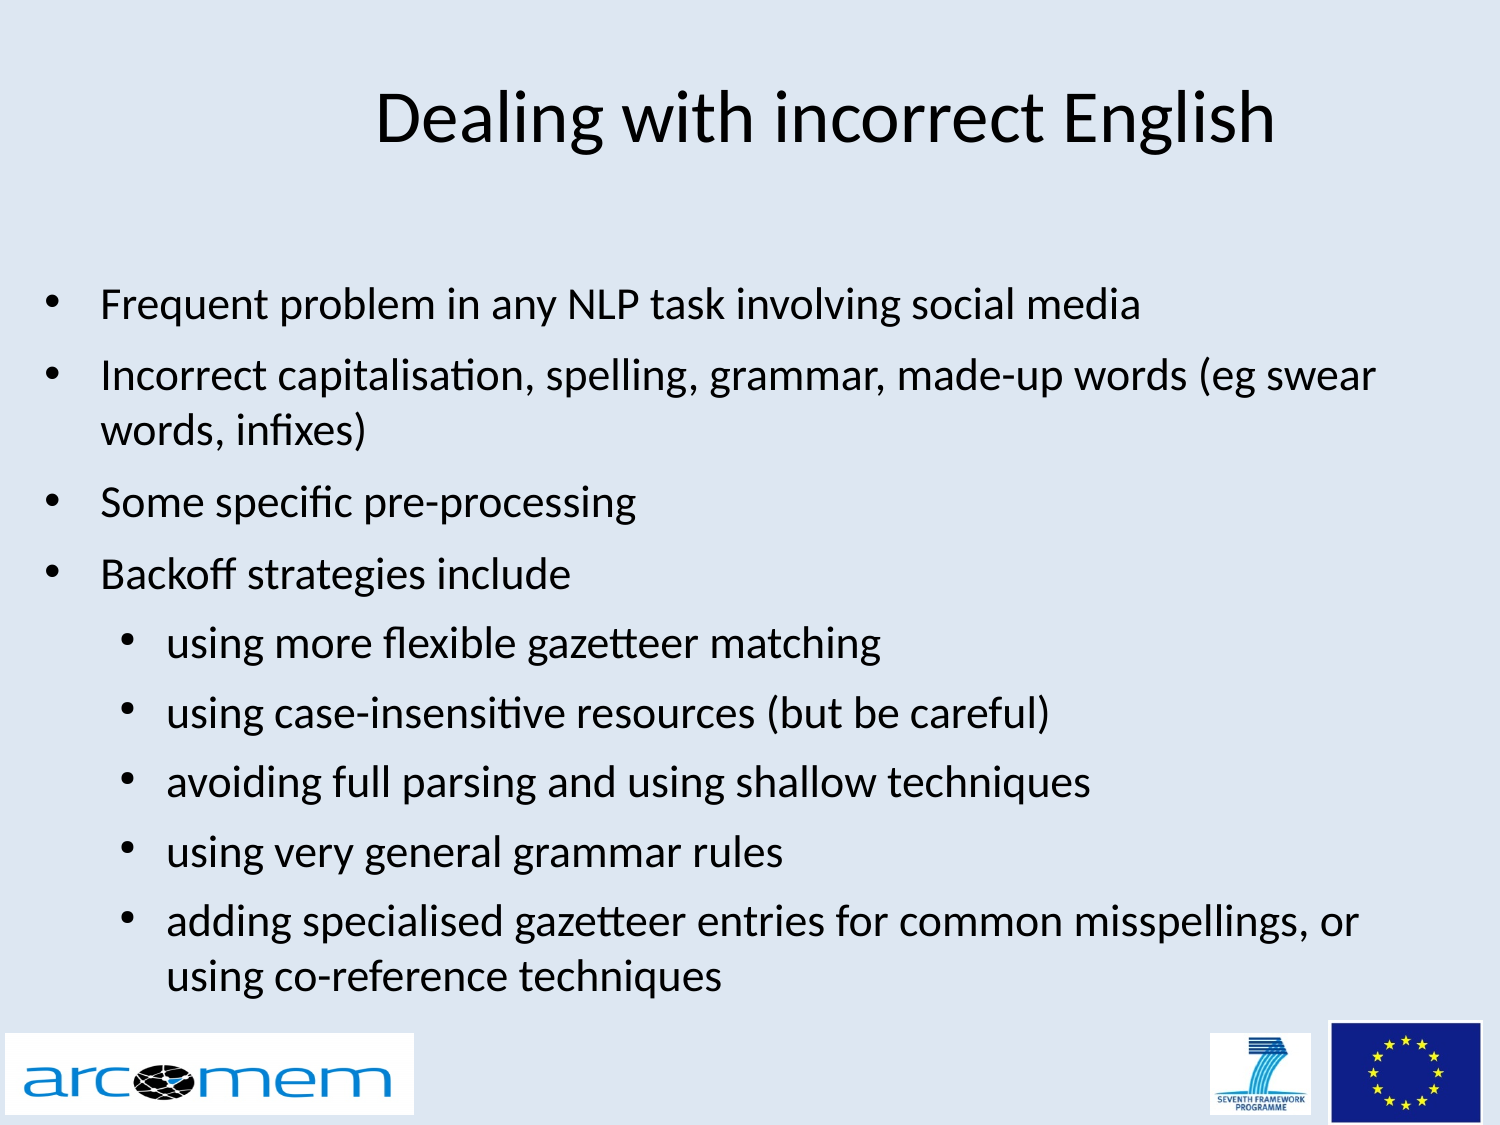

# Dealing with incorrect English
Frequent problem in any NLP task involving social media
Incorrect capitalisation, spelling, grammar, made-up words (eg swear words, infixes)
Some specific pre-processing
Backoff strategies include
using more flexible gazetteer matching
using case-insensitive resources (but be careful)
avoiding full parsing and using shallow techniques
using very general grammar rules
adding specialised gazetteer entries for common misspellings, or using co-reference techniques